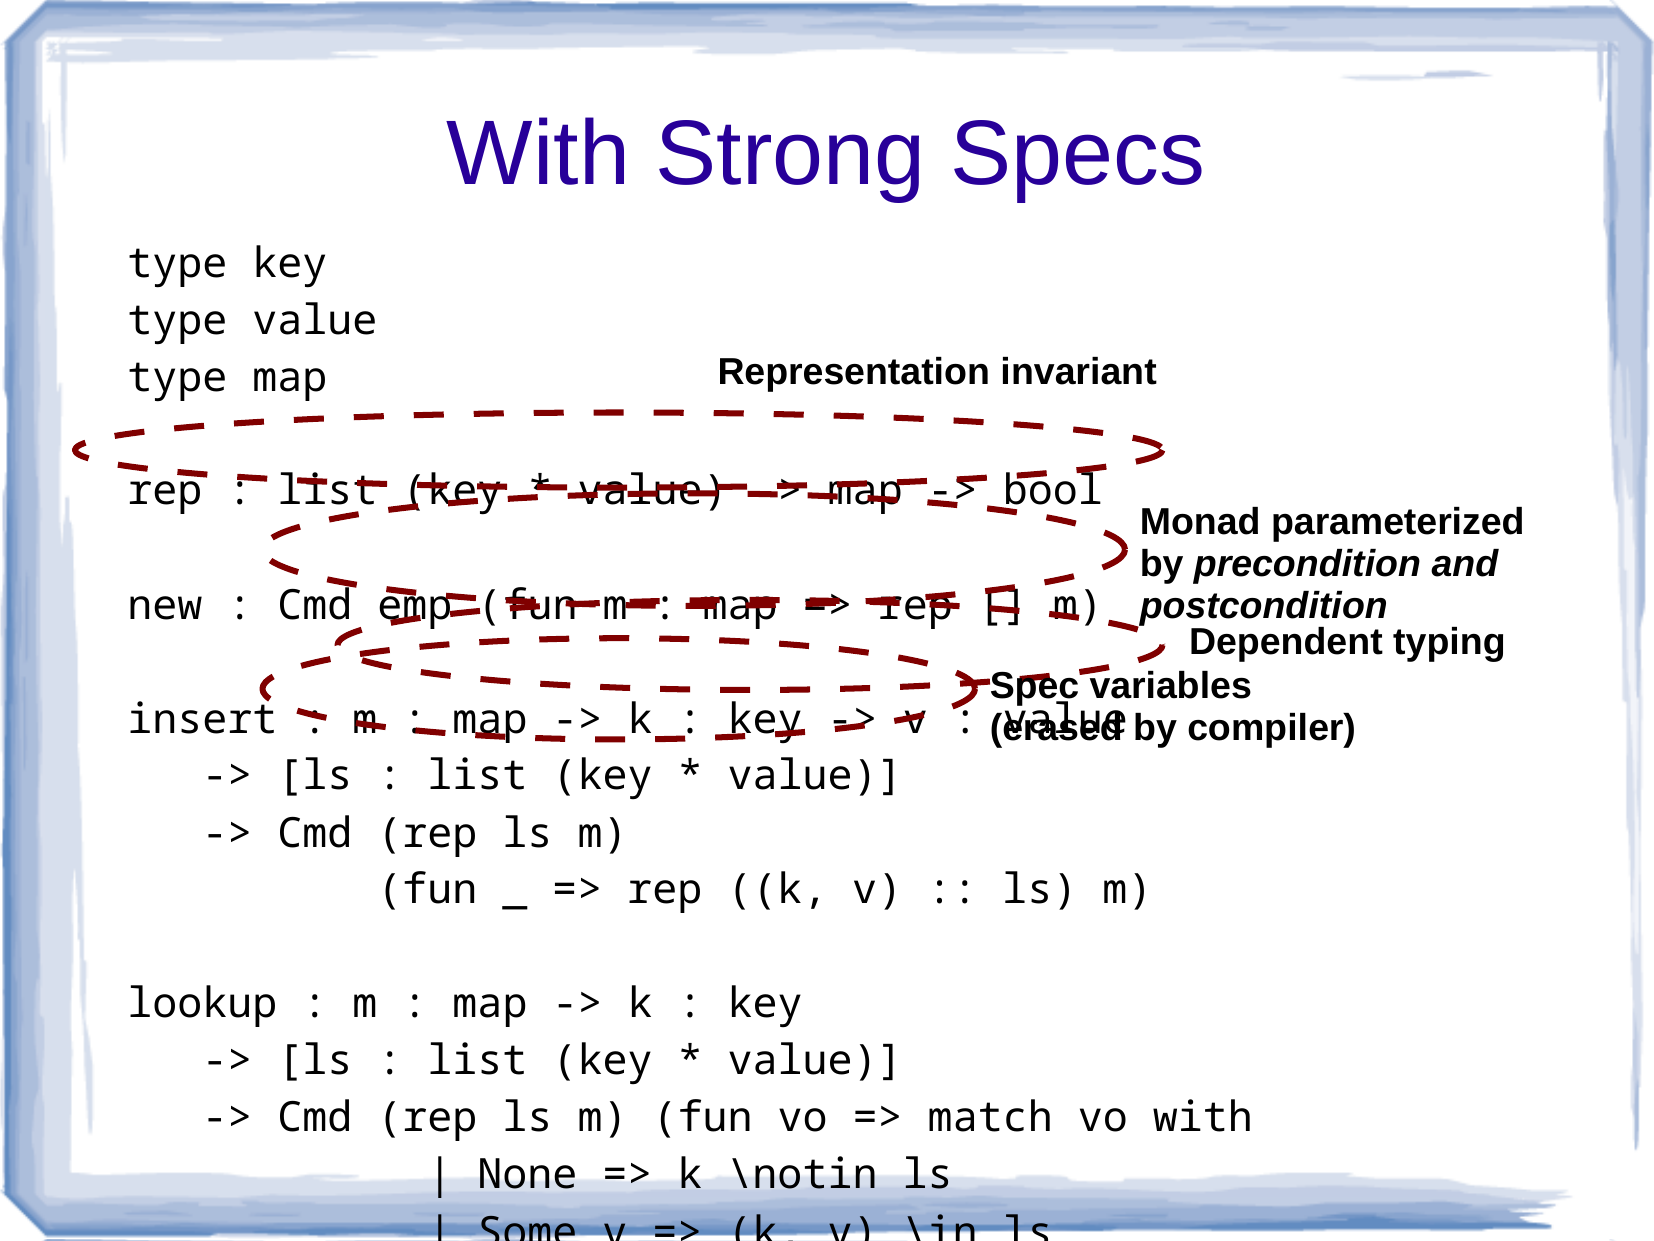

# With Strong Specs
type key
type value
type map
rep : list (key * value) -> map -> bool
new : Cmd emp (fun m : map => rep [] m)
insert : m : map -> k : key -> v : value
	-> [ls : list (key * value)]
	-> Cmd (rep ls m)
 (fun _ => rep ((k, v) :: ls) m)
lookup : m : map -> k : key
	-> [ls : list (key * value)]
	-> Cmd (rep ls m) (fun vo => match vo with
			 | None => k \notin ls
			 | Some v => (k, v) \in ls
		 end)
Representation invariant
Monad parameterized by precondition and postcondition
Dependent typing
Spec variables
(erased by compiler)